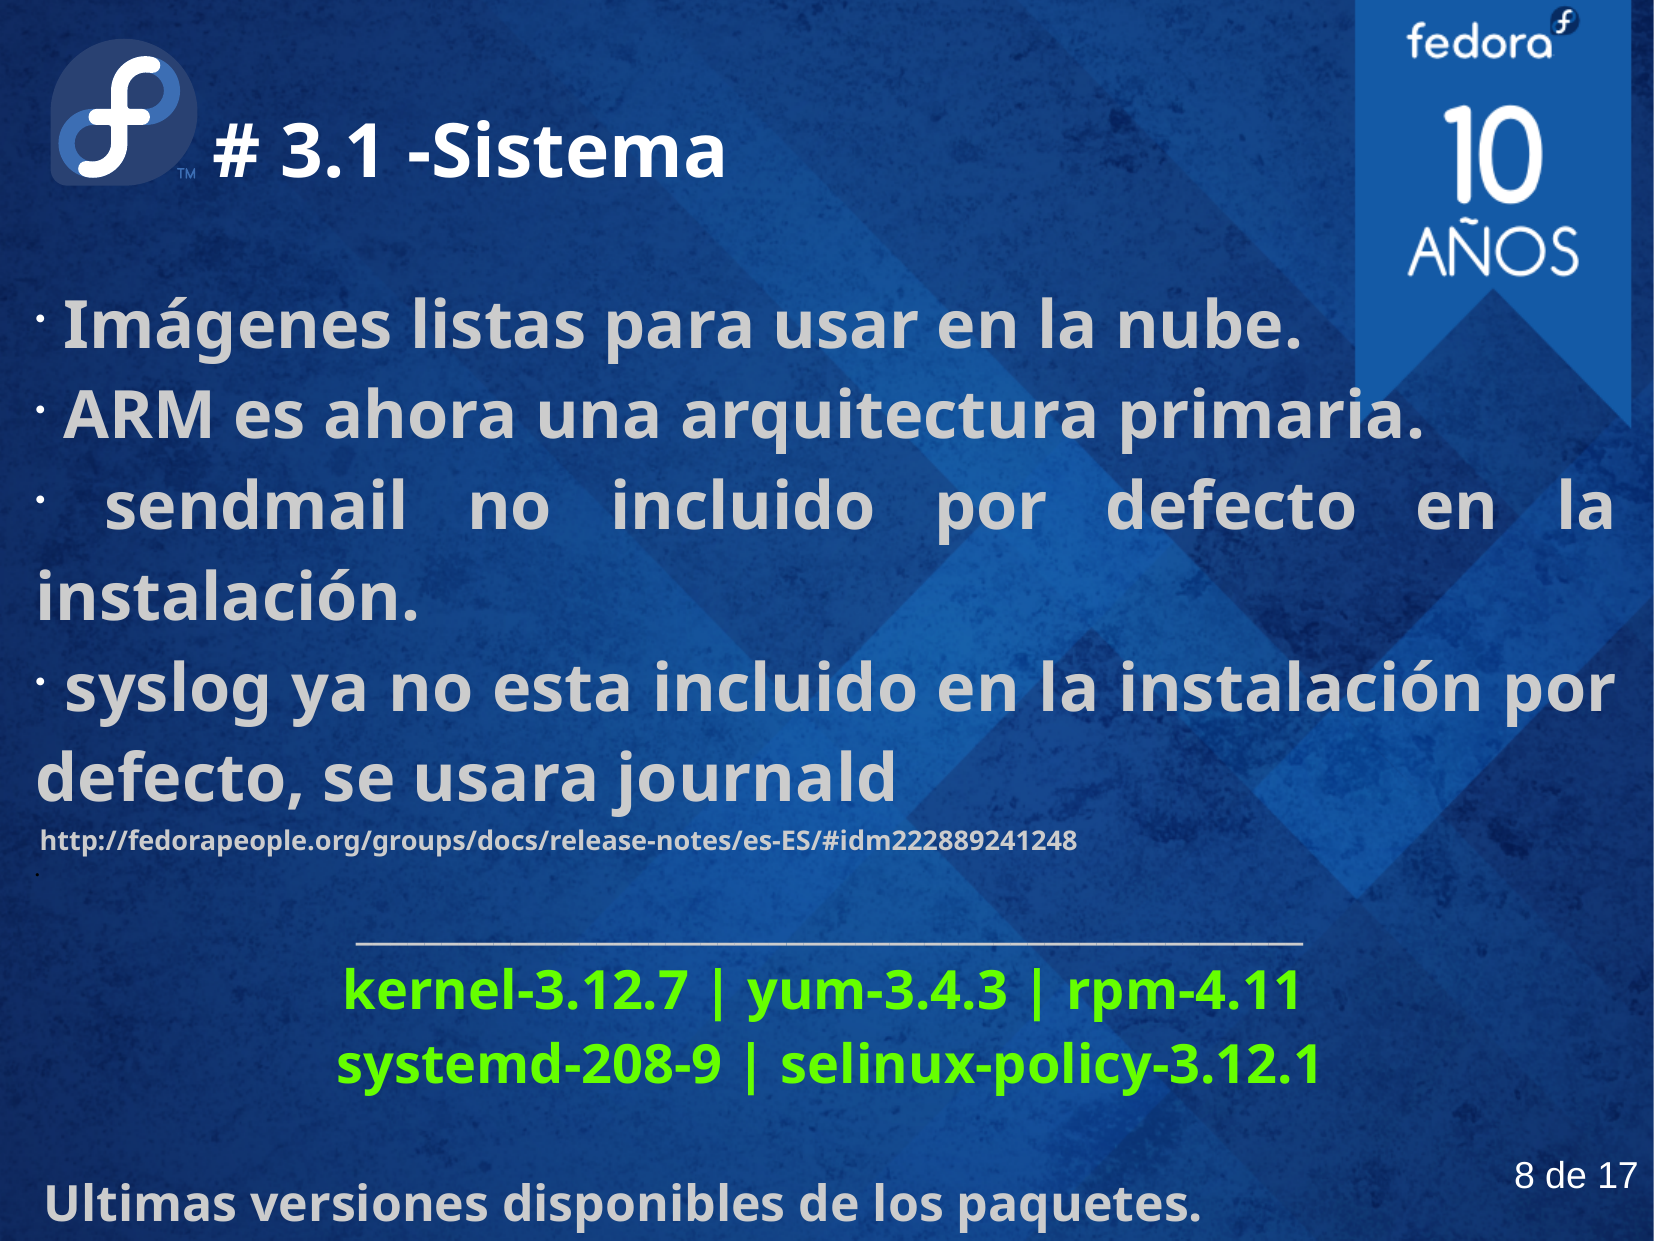

# # 3.1 -Sistema
 Imágenes listas para usar en la nube.
 ARM es ahora una arquitectura primaria.
 sendmail no incluido por defecto en la instalación.
 syslog ya no esta incluido en la instalación por defecto, se usara journald
http://fedorapeople.org/groups/docs/release-notes/es-ES/#idm222889241248
_______________________________________________________
kernel-3.12.7 | yum-3.4.3 | rpm-4.11
systemd-208-9 | selinux-policy-3.12.1
Ultimas versiones disponibles de los paquetes.
 de 17